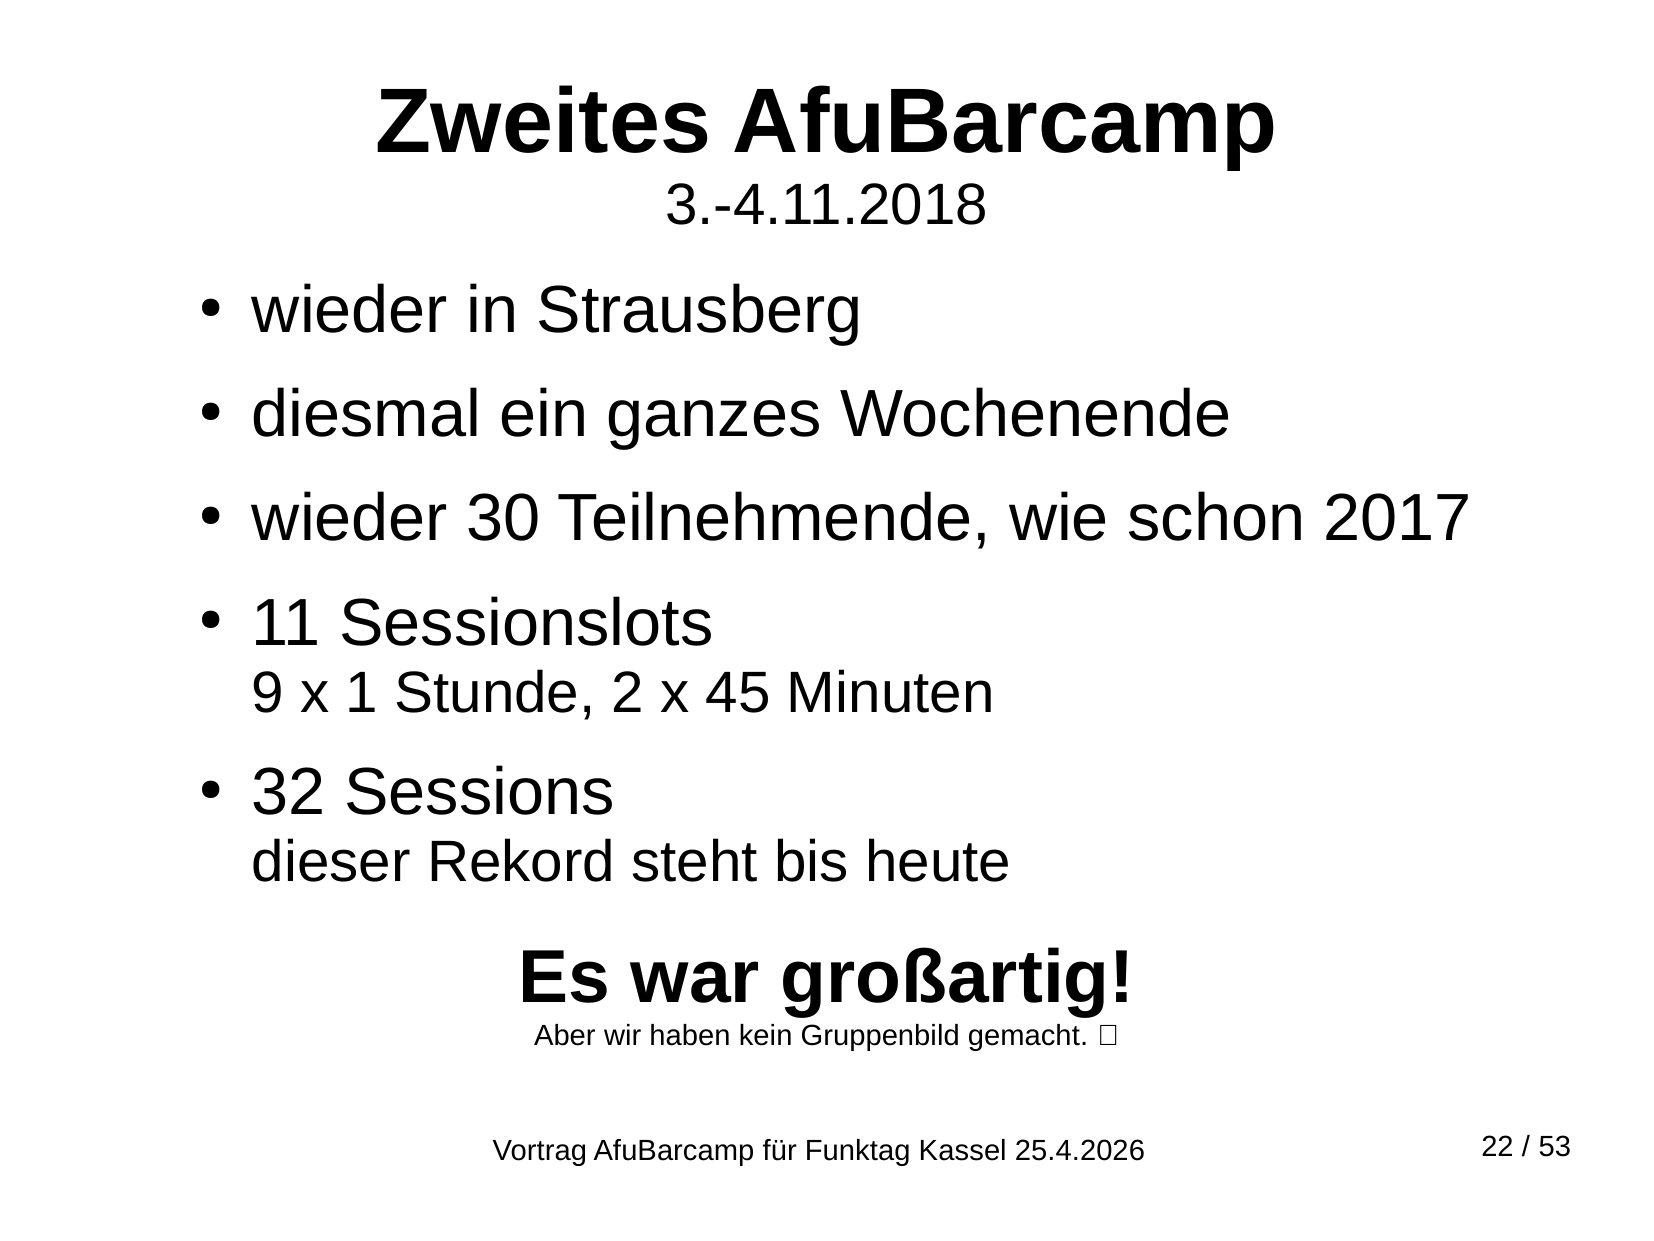

# Zweites AfuBarcamp 3.-4.11.2018
wieder in Strausberg
diesmal ein ganzes Wochenende
wieder 30 Teilnehmende, wie schon 2017
11 Sessionslots
9 x 1 Stunde, 2 x 45 Minuten
32 Sessions
dieser Rekord steht bis heute
Es war großartig!
Aber wir haben kein Gruppenbild gemacht. 🤦